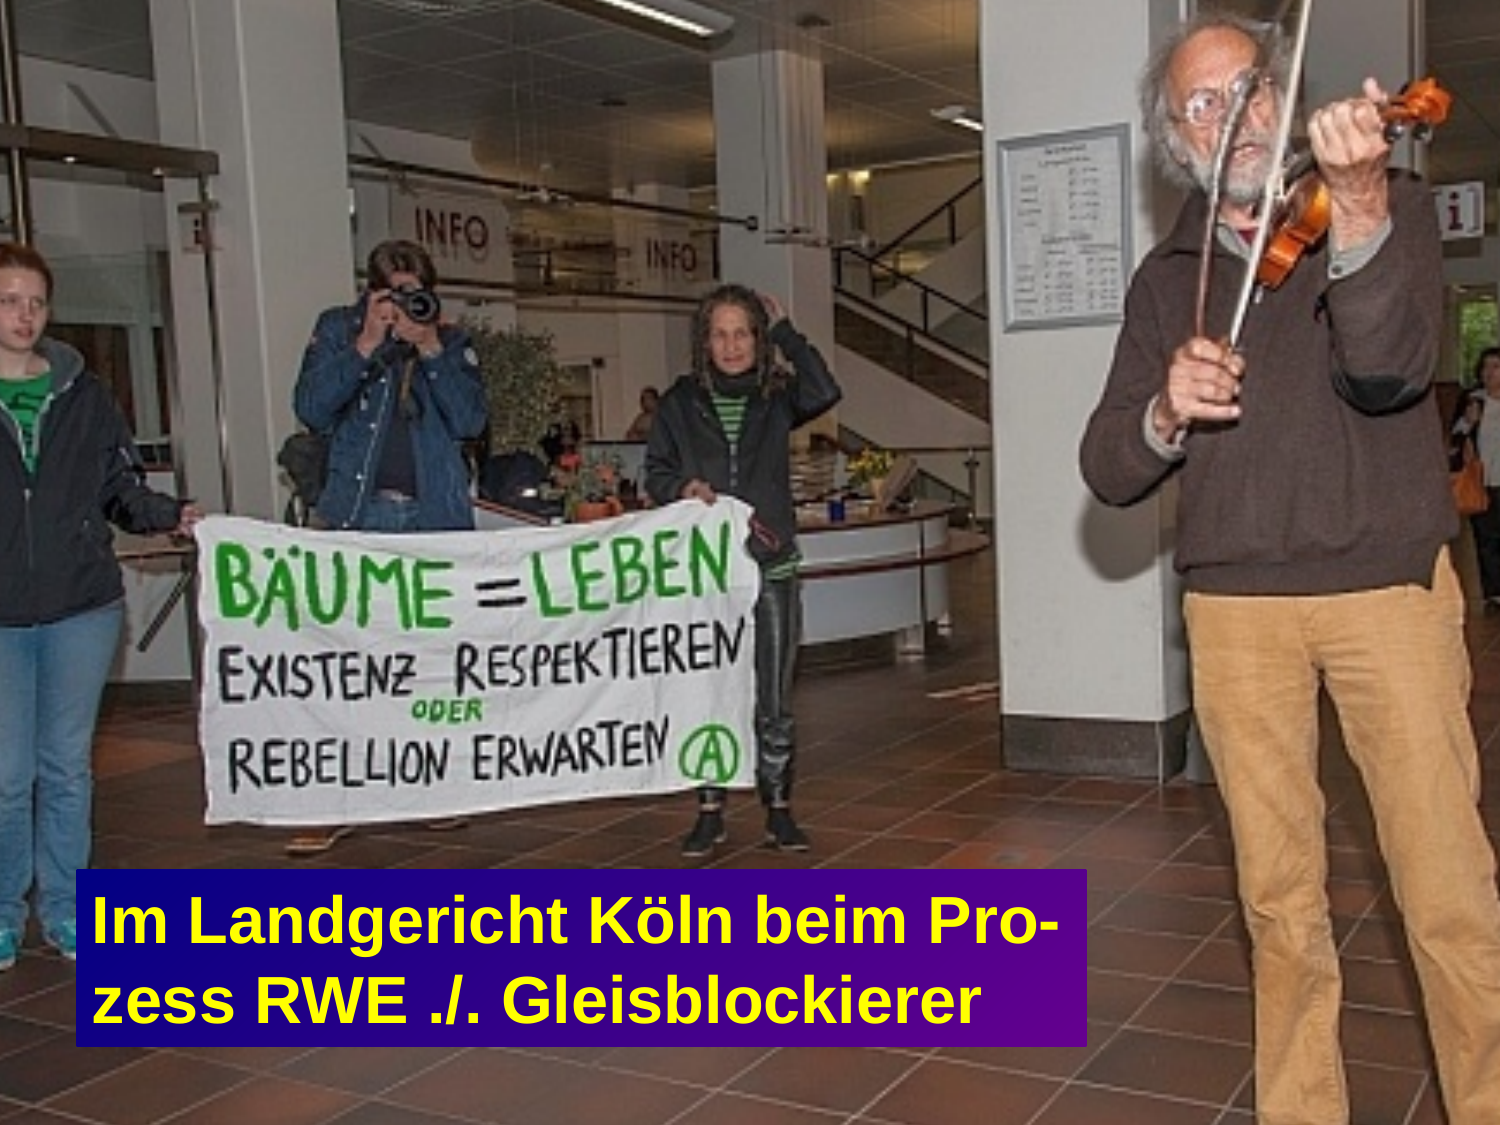

Immer und überall
Im Landgericht Köln beim Pro-zess RWE ./. Gleisblockierer
Starke Symbolik
Themen verbinden
Lokal verankern
Direkt und offensiv
Überall: Blockade in der Lausitz
Über Gruppengrenzen hinweg
Subversion: Umgestalten des Bestehenden
# Darum: Widerstand ist notwendig!
Lasst Euch verführen in die Welt der Aktion …